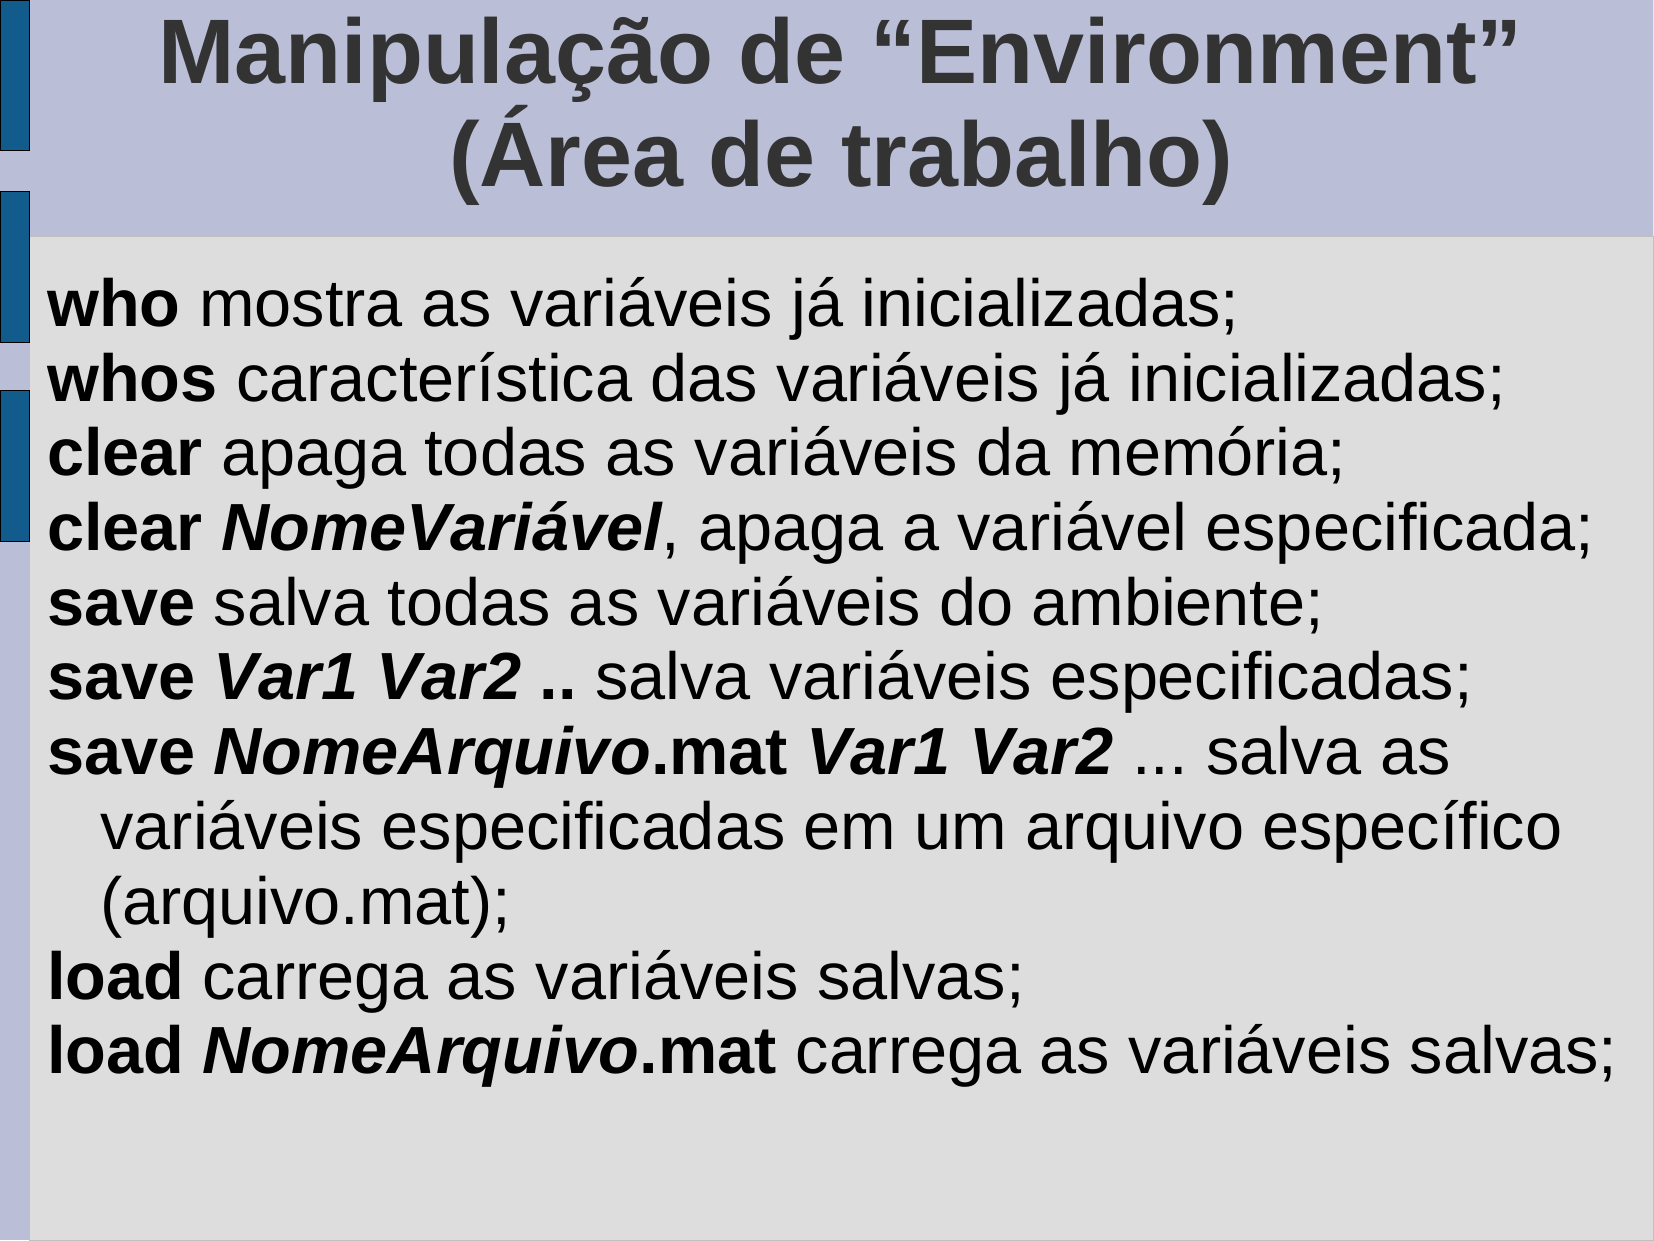

# Manipulação de “Environment” (Área de trabalho)
who mostra as variáveis já inicializadas;
whos característica das variáveis já inicializadas;
clear apaga todas as variáveis da memória;
clear NomeVariável, apaga a variável especificada;
save salva todas as variáveis do ambiente;
save Var1 Var2 .. salva variáveis especificadas;
save NomeArquivo.mat Var1 Var2 ... salva as variáveis especificadas em um arquivo específico (arquivo.mat);
load carrega as variáveis salvas;
load NomeArquivo.mat carrega as variáveis salvas;